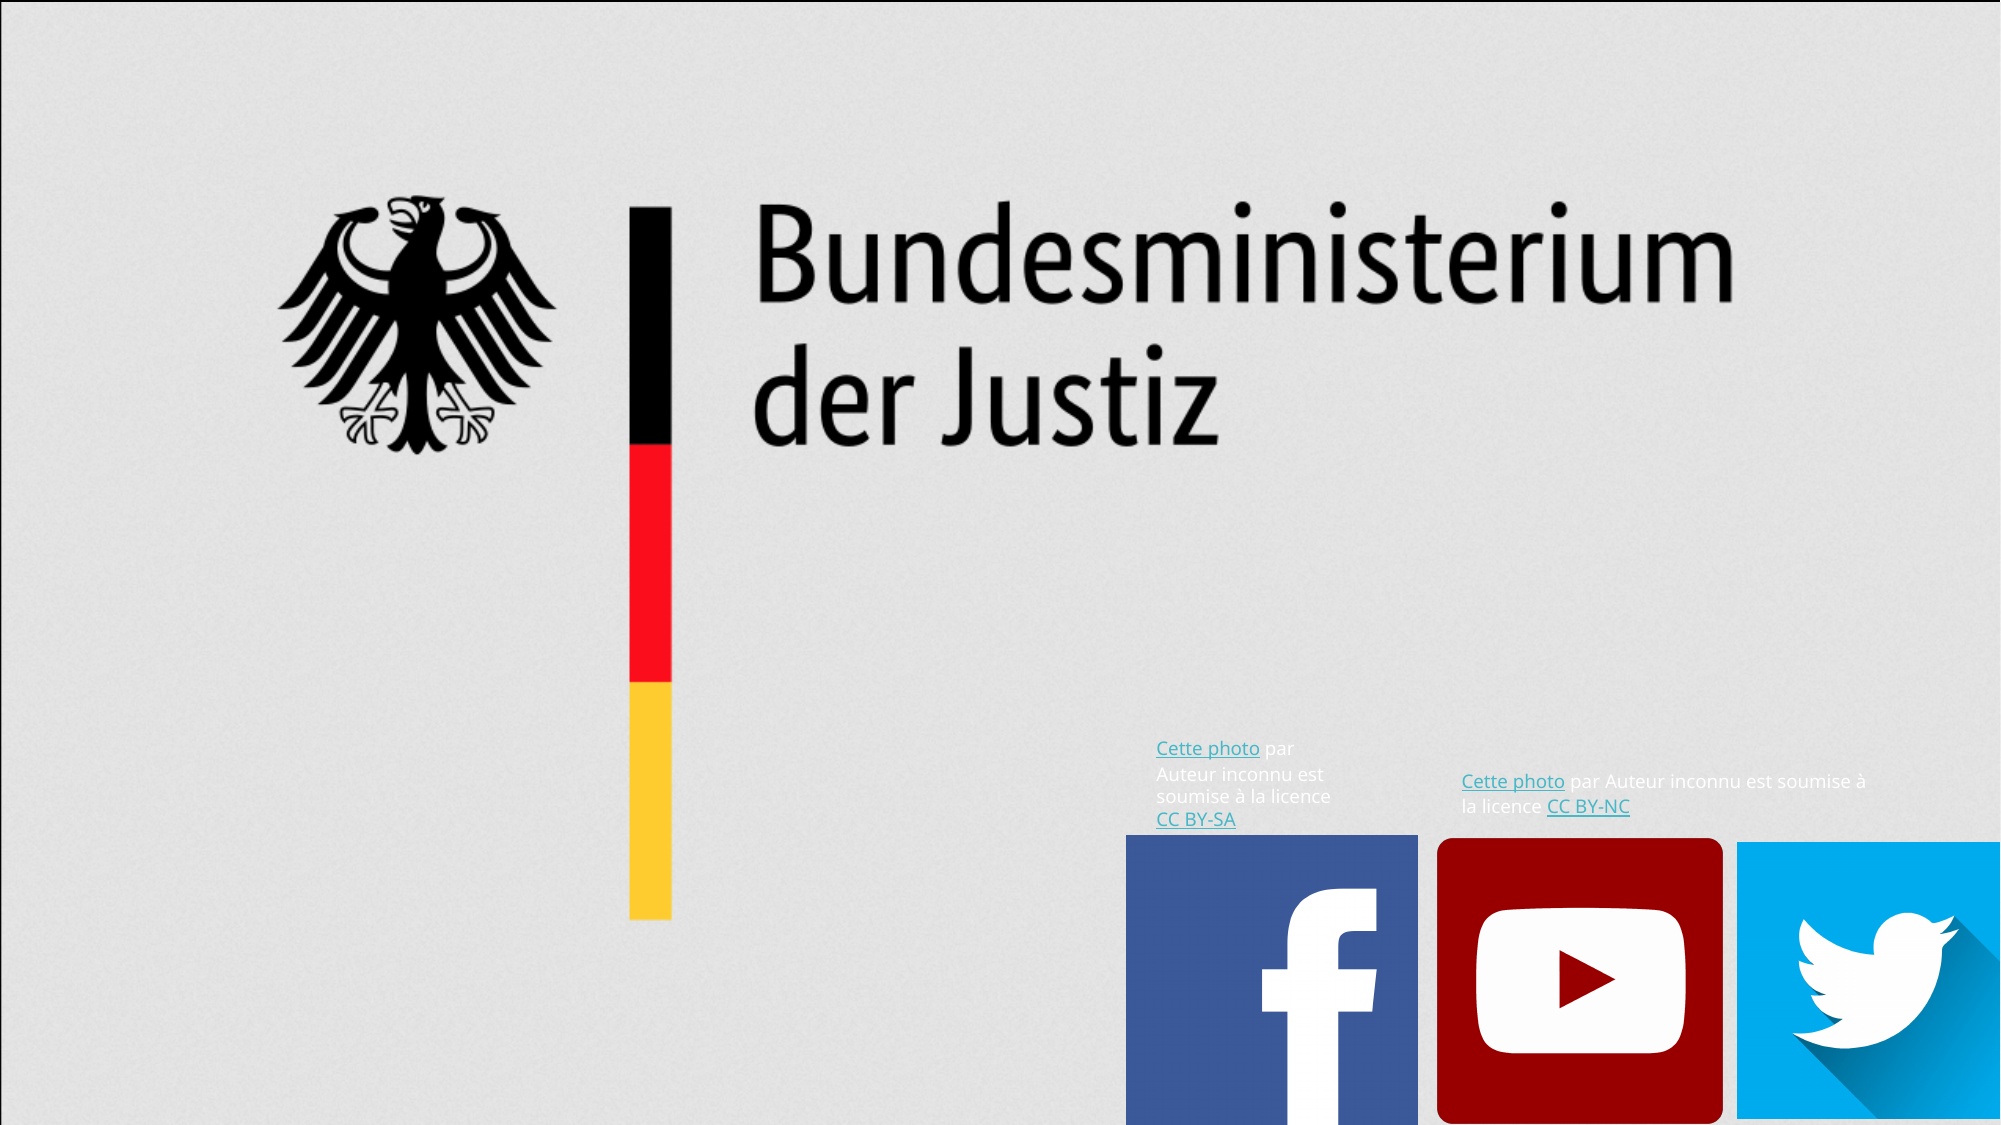

Cette photo par Auteur inconnu est soumise à la licence CC BY-SA
Cette photo par Auteur inconnu est soumise à la licence CC BY-NC